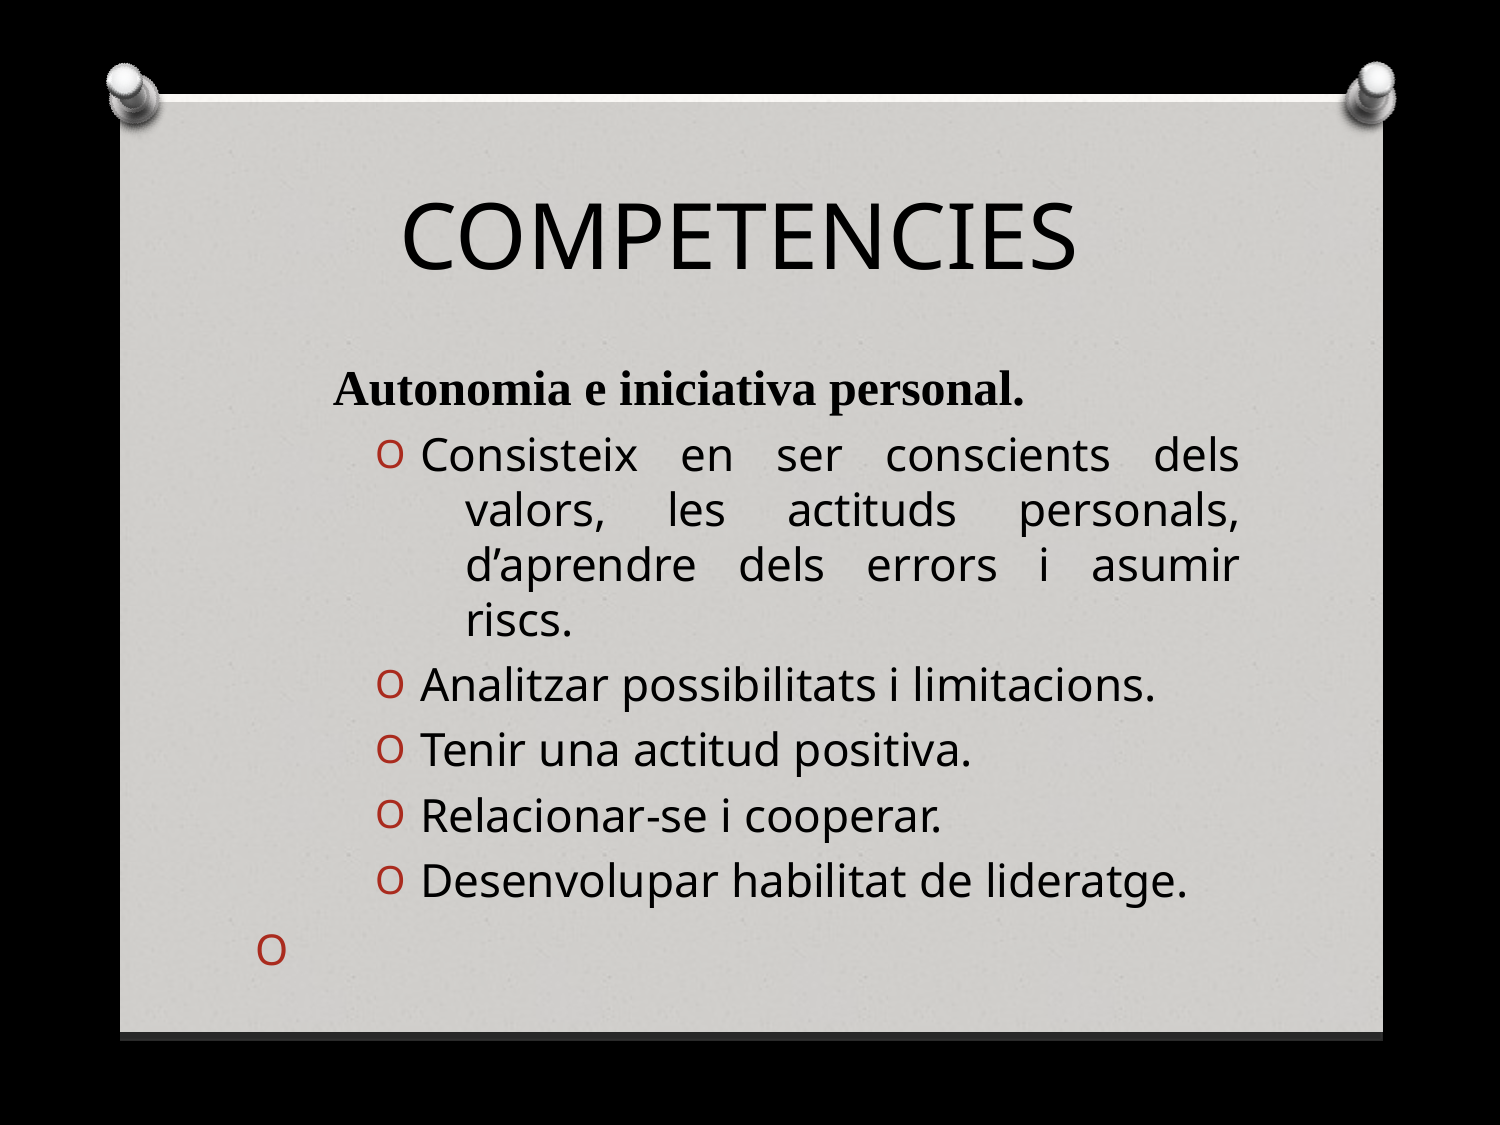

# COMPETENCIES
 Autonomia e iniciativa personal.
Consisteix en ser conscients dels valors, les actituds personals, d’aprendre dels errors i asumir riscs.
Analitzar possibilitats i limitacions.
Tenir una actitud positiva.
Relacionar-se i cooperar.
Desenvolupar habilitat de lideratge.